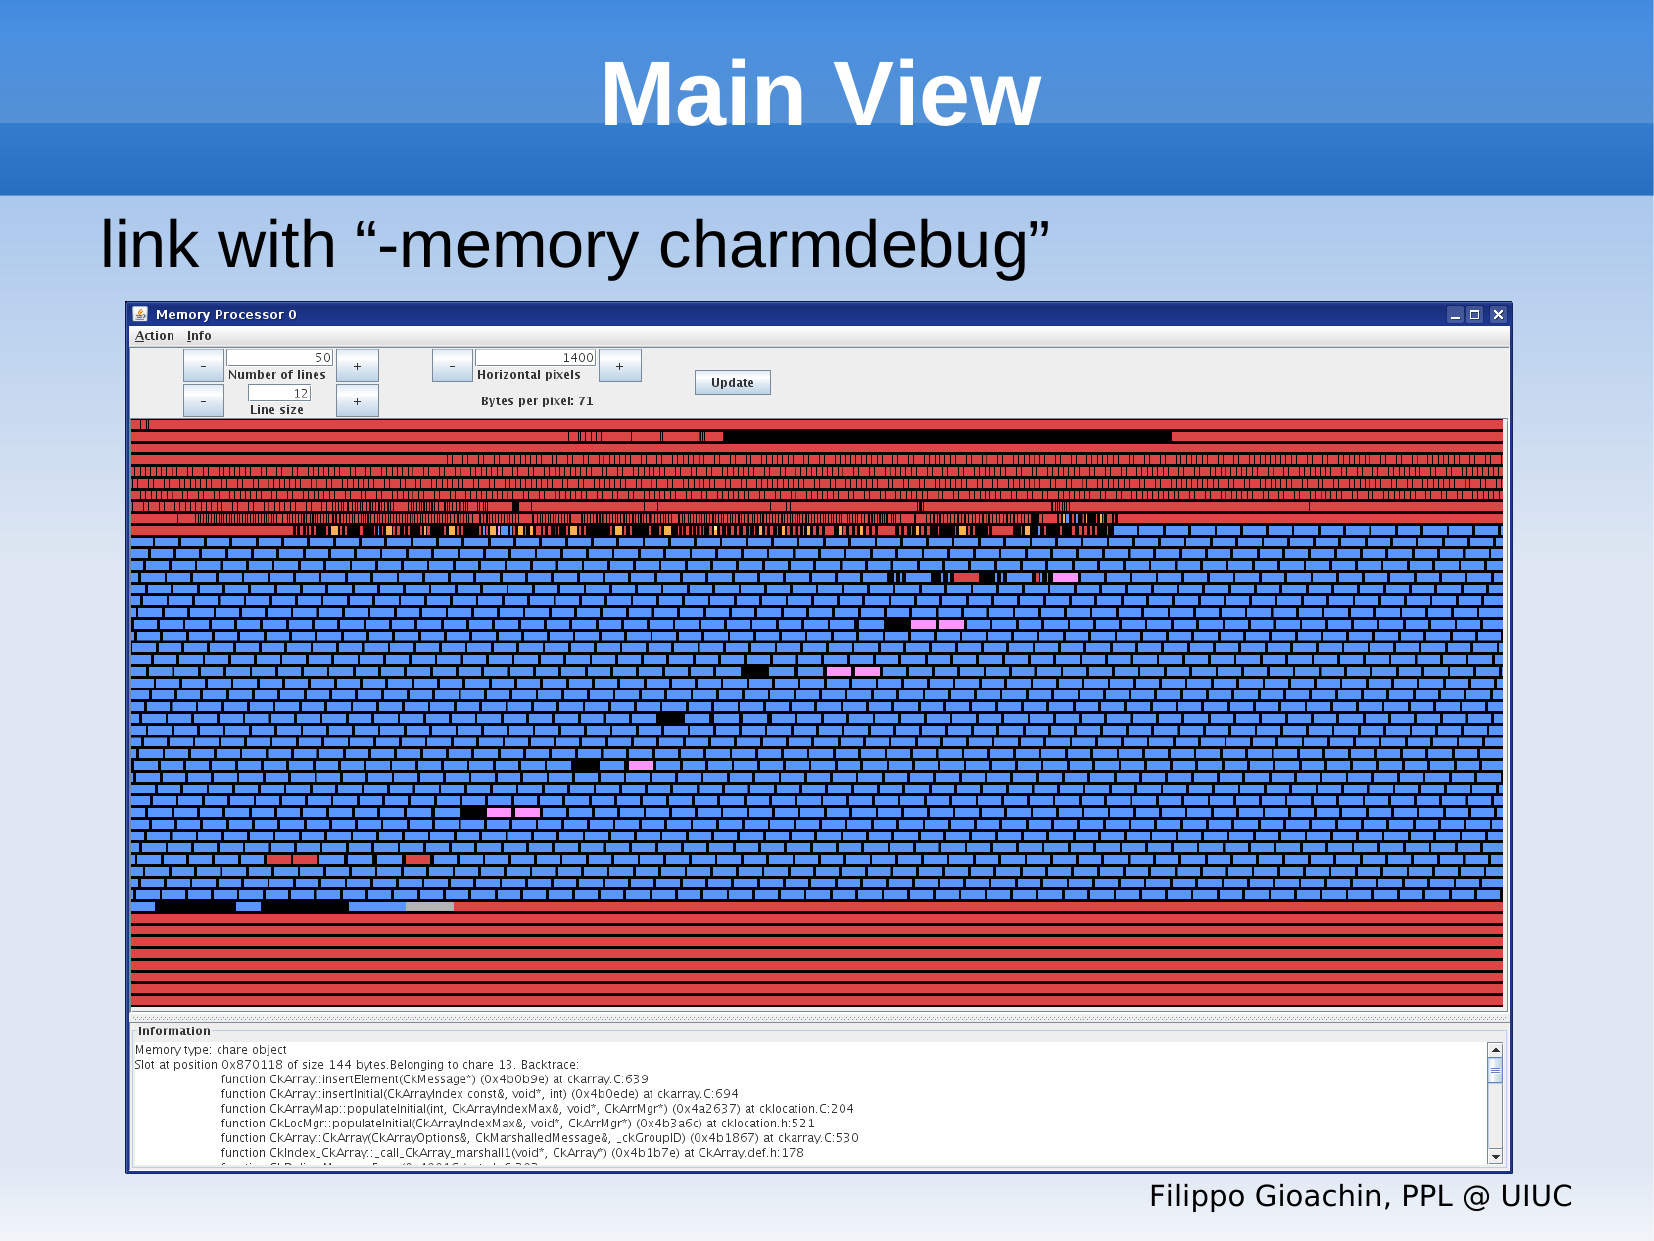

# Main View
link with “-memory charmdebug”
Filippo Gioachin, PPL @ UIUC